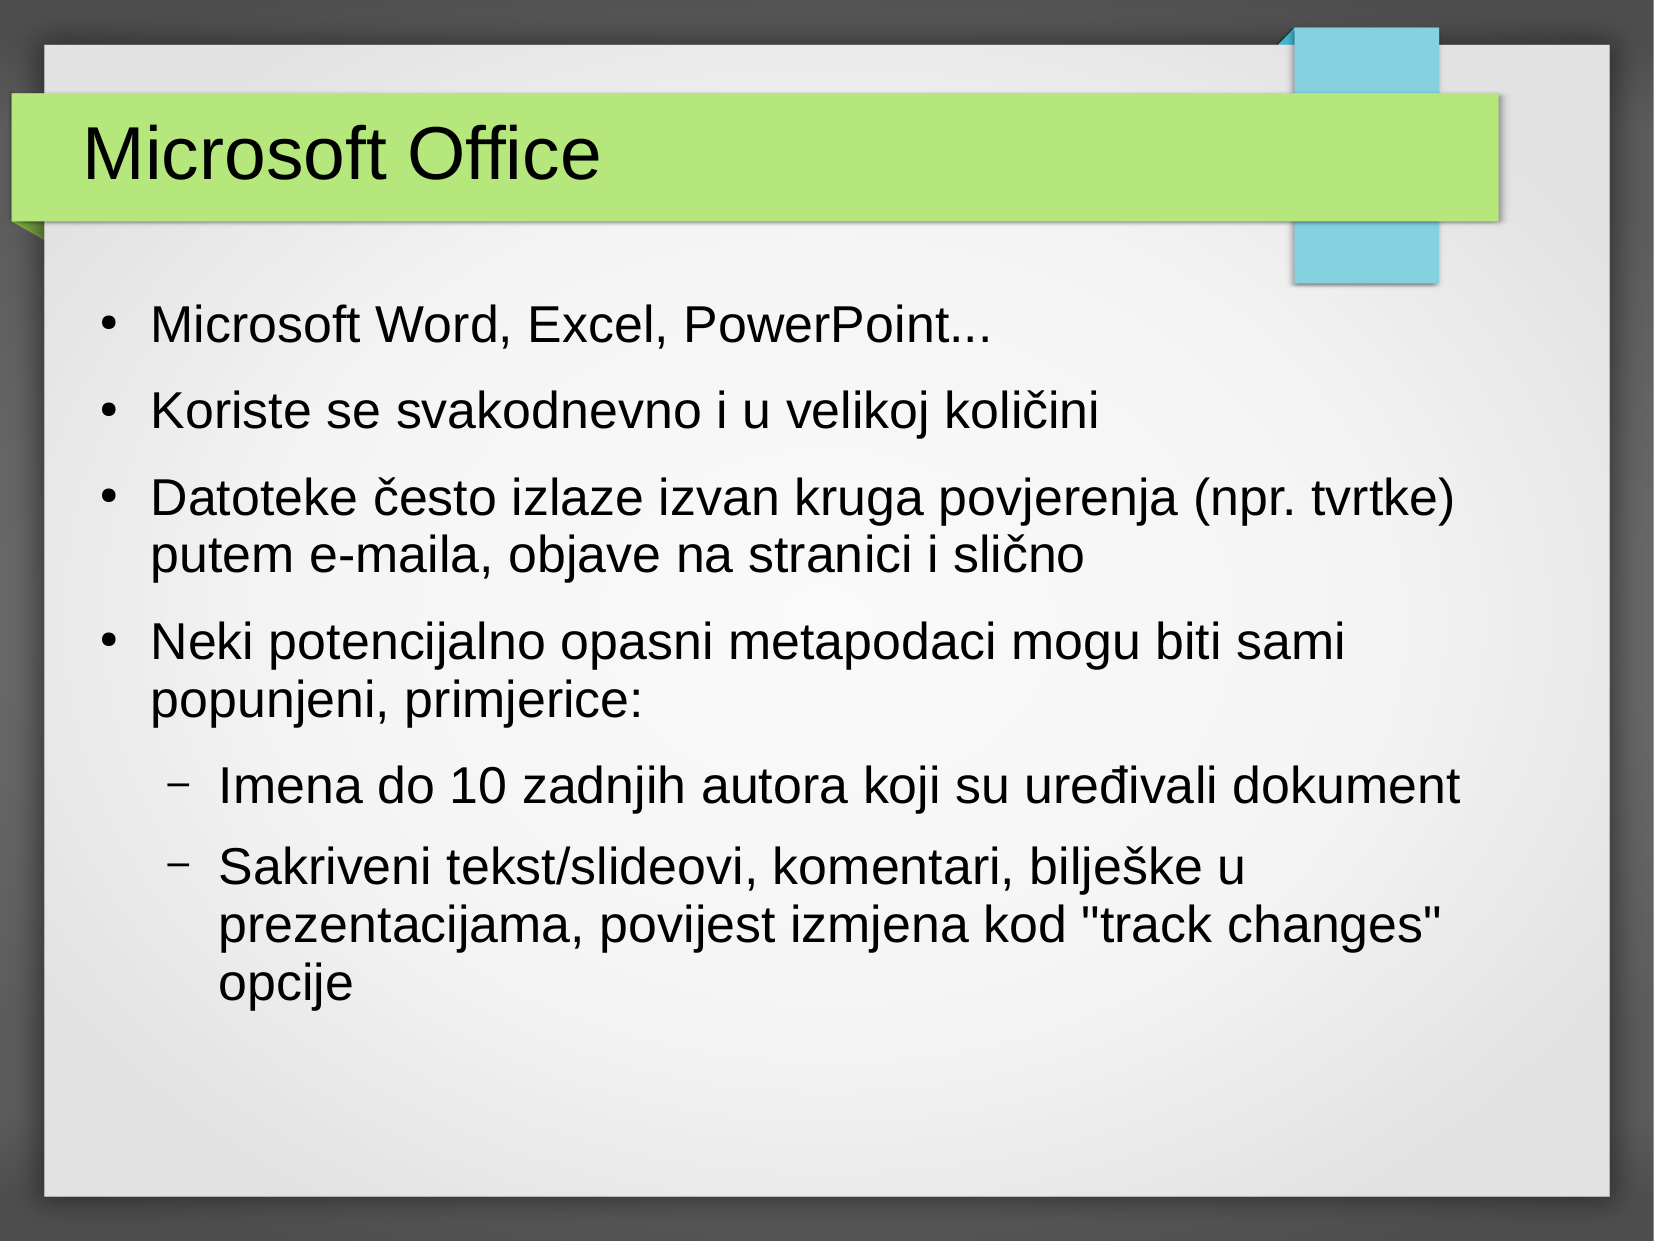

# Microsoft Office
Microsoft Word, Excel, PowerPoint...
Koriste se svakodnevno i u velikoj količini
Datoteke često izlaze izvan kruga povjerenja (npr. tvrtke) putem e-maila, objave na stranici i slično
Neki potencijalno opasni metapodaci mogu biti sami popunjeni, primjerice:
Imena do 10 zadnjih autora koji su uređivali dokument
Sakriveni tekst/slideovi, komentari, bilješke u prezentacijama, povijest izmjena kod "track changes" opcije